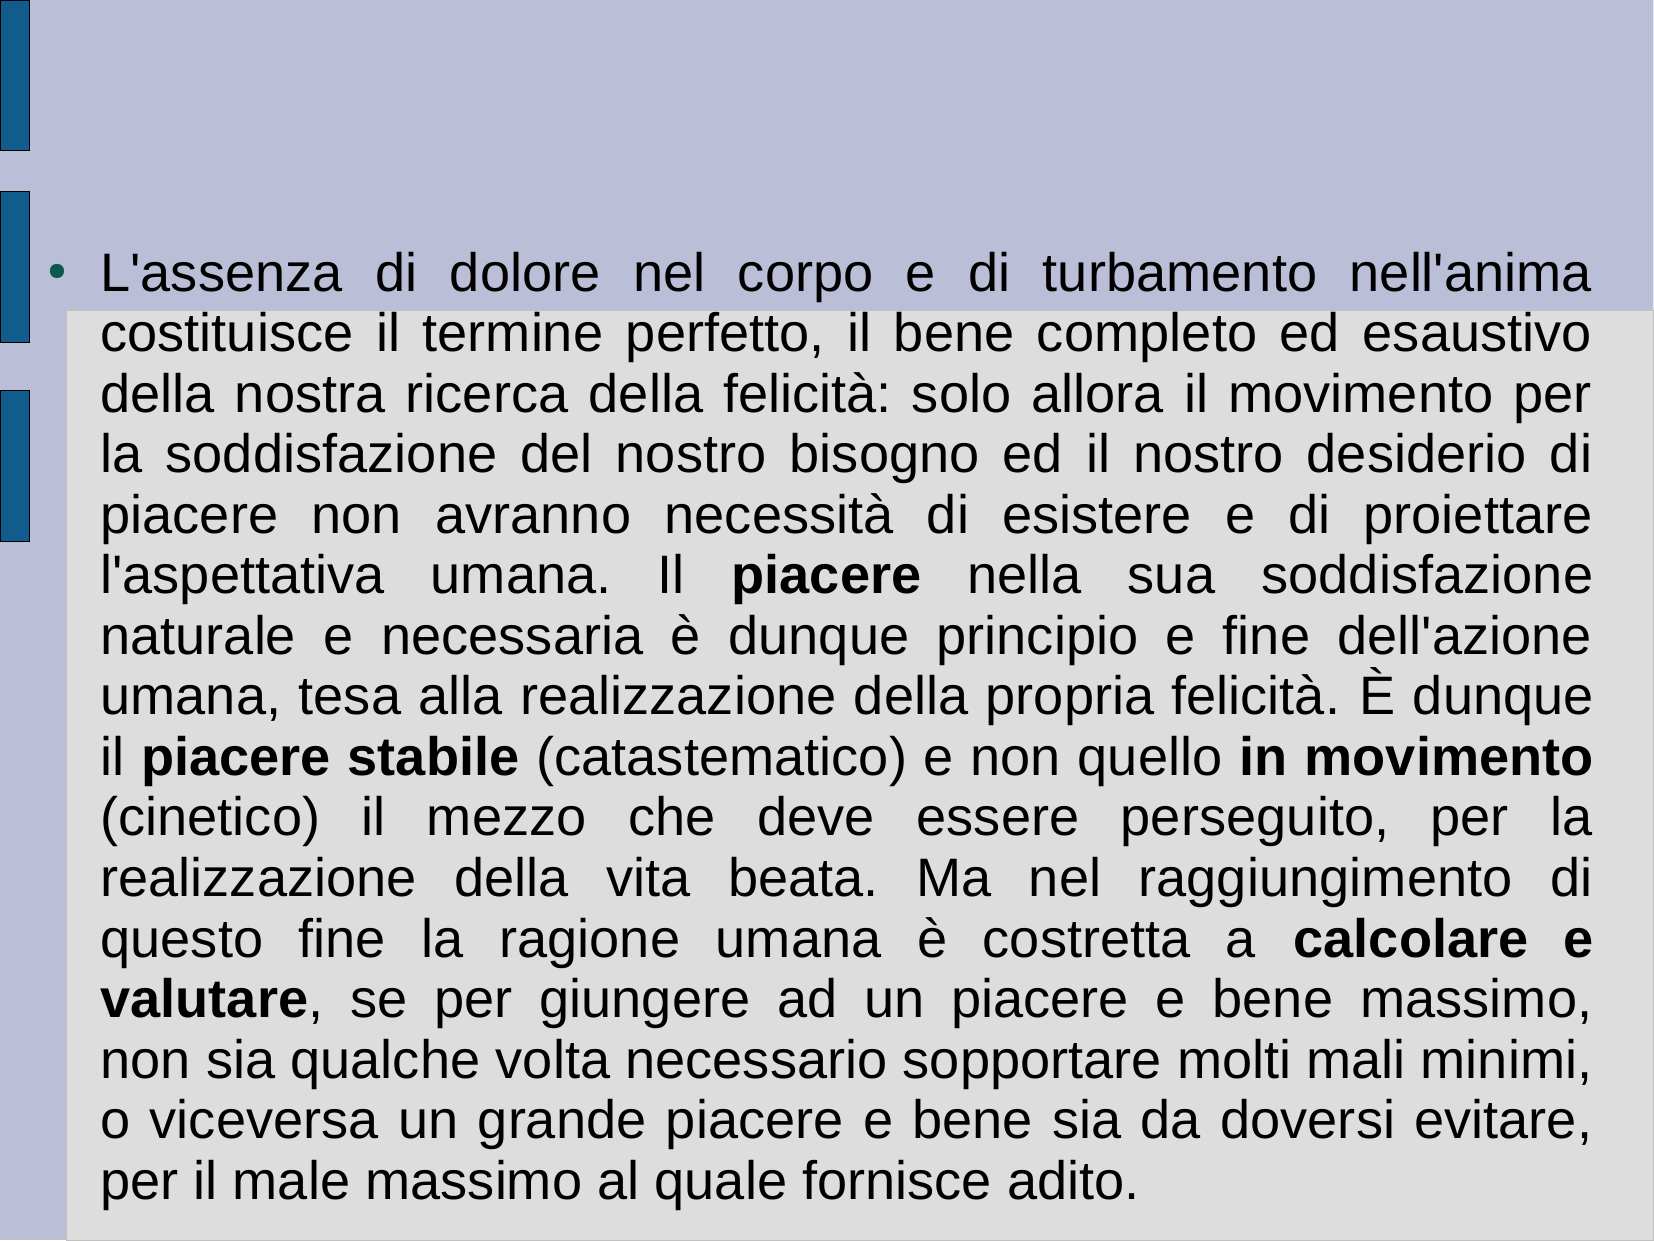

#
L'assenza di dolore nel corpo e di turbamento nell'anima costituisce il termine perfetto, il bene completo ed esaustivo della nostra ricerca della felicità: solo allora il movimento per la soddisfazione del nostro bisogno ed il nostro desiderio di piacere non avranno necessità di esistere e di proiettare l'aspettativa umana. Il piacere nella sua soddisfazione naturale e necessaria è dunque principio e fine dell'azione umana, tesa alla realizzazione della propria felicità. È dunque il piacere stabile (catastematico) e non quello in movimento (cinetico) il mezzo che deve essere perseguito, per la realizzazione della vita beata. Ma nel raggiungimento di questo fine la ragione umana è costretta a calcolare e valutare, se per giungere ad un piacere e bene massimo, non sia qualche volta necessario sopportare molti mali minimi, o viceversa un grande piacere e bene sia da doversi evitare, per il male massimo al quale fornisce adito.